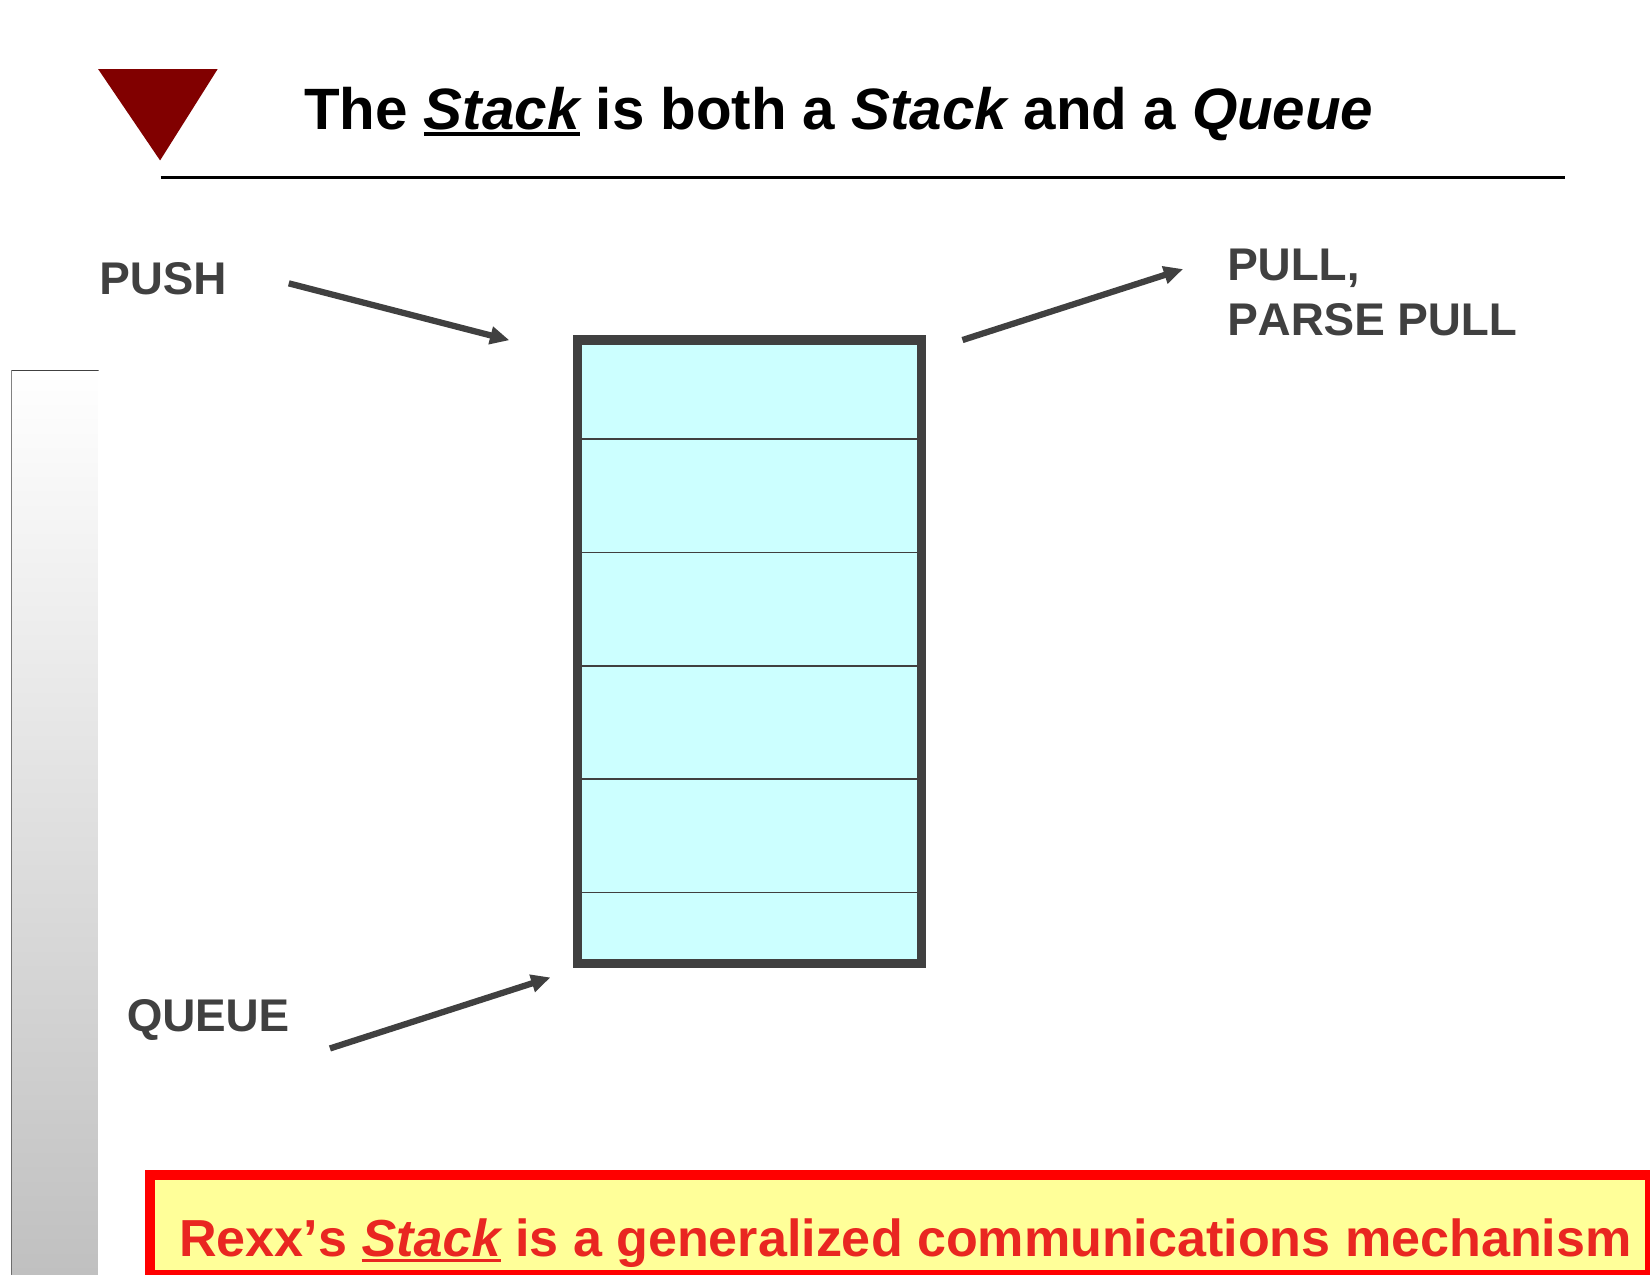

The Stack is both a Stack and a Queue
PULL,
PARSE PULL
PUSH
QUEUE
Rexx’s Stack is a generalized communications mechanism